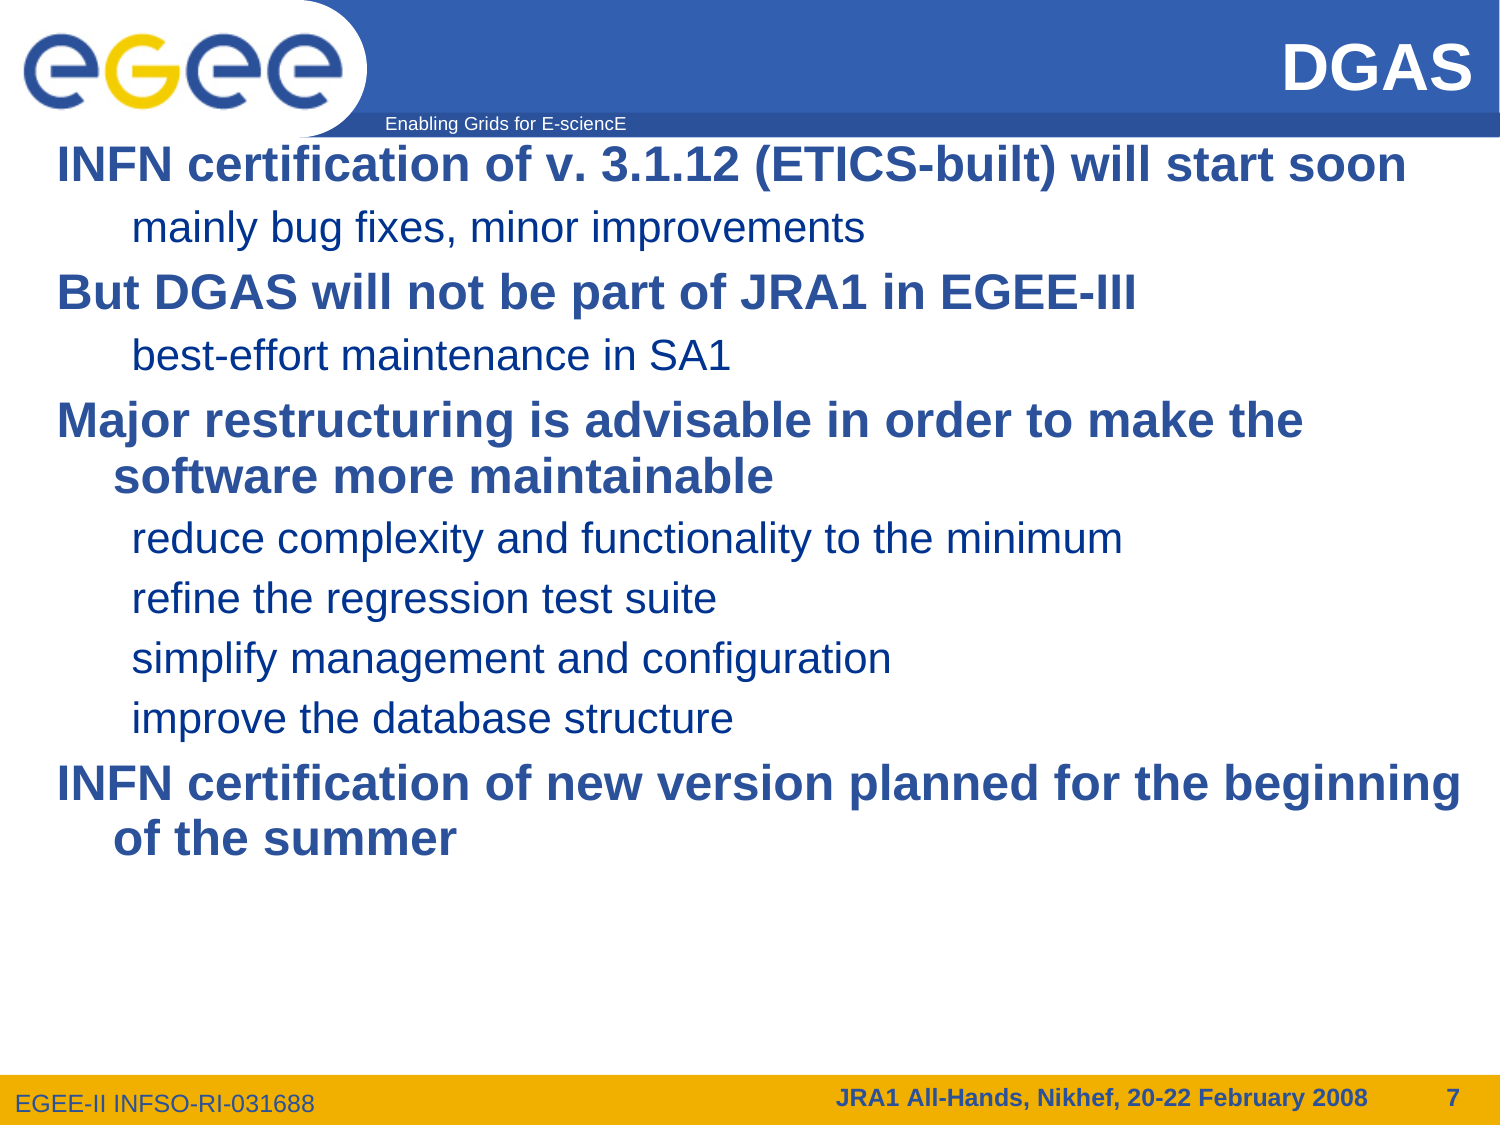

# DGAS
INFN certification of v. 3.1.12 (ETICS-built) will start soon
mainly bug fixes, minor improvements
But DGAS will not be part of JRA1 in EGEE-III
best-effort maintenance in SA1
Major restructuring is advisable in order to make the software more maintainable
reduce complexity and functionality to the minimum
refine the regression test suite
simplify management and configuration
improve the database structure
INFN certification of new version planned for the beginning of the summer
JRA1 All-Hands, Nikhef, 20-22 February 2008
7